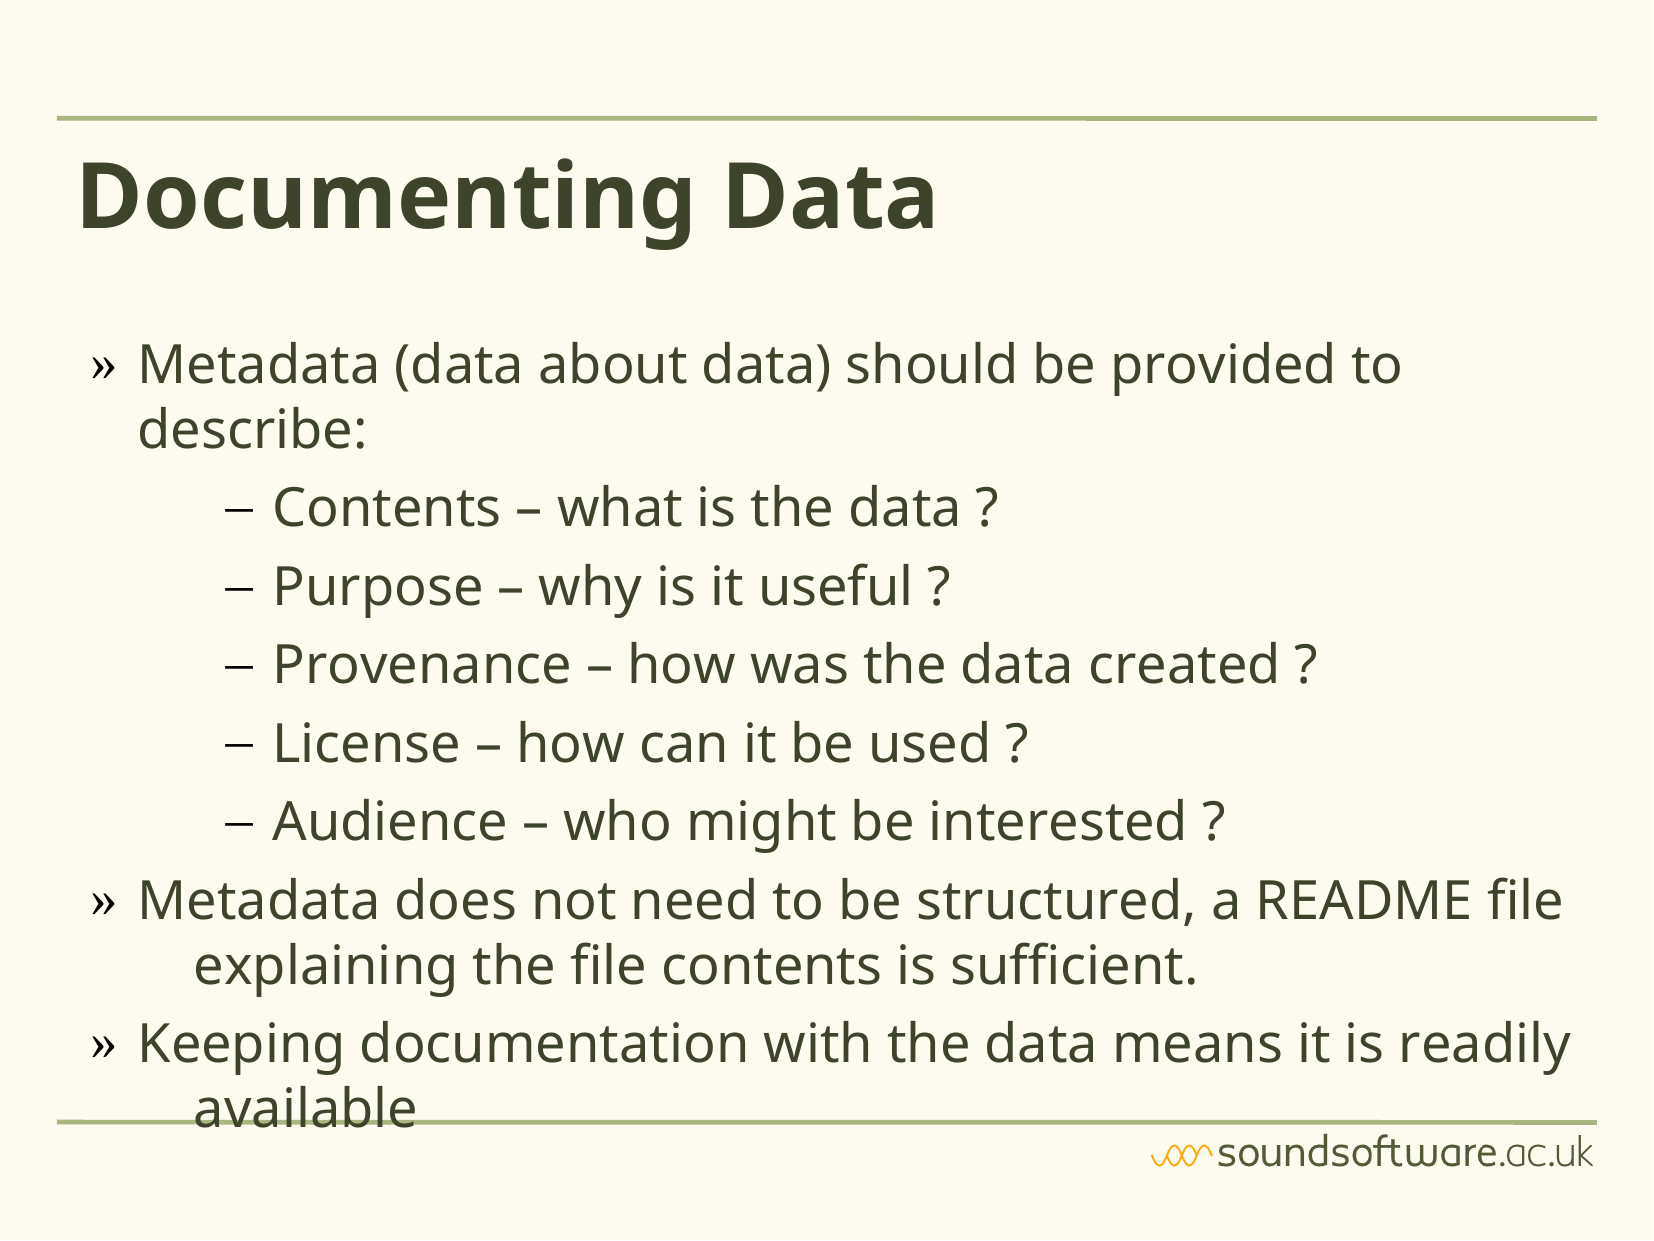

# Documenting Data
Metadata (data about data) should be provided to describe:
Contents – what is the data ?
Purpose – why is it useful ?
Provenance – how was the data created ?
License – how can it be used ?
Audience – who might be interested ?
Metadata does not need to be structured, a README file explaining the file contents is sufficient.
Keeping documentation with the data means it is readily available